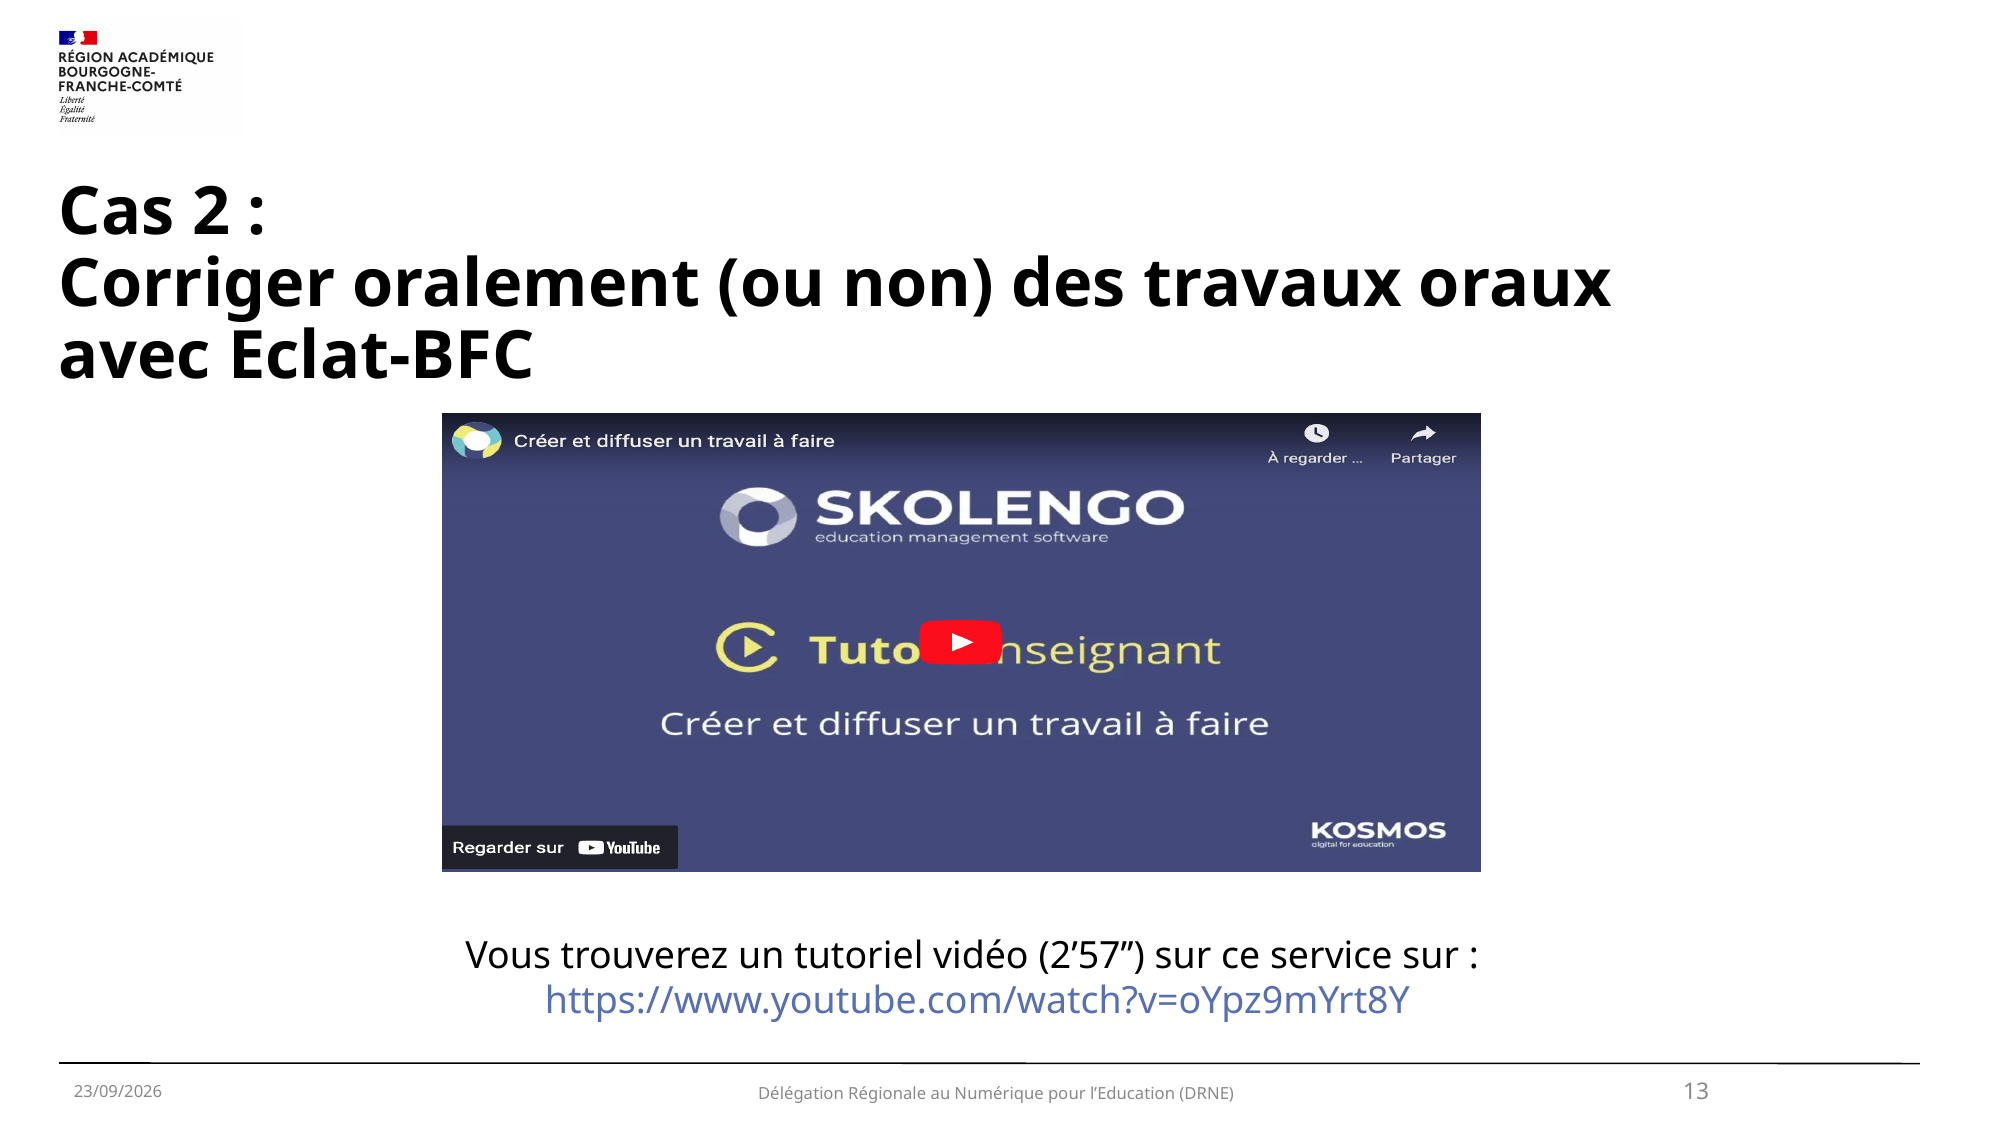

# Cas 2 : Corriger oralement (ou non) des travaux oraux avec Eclat-BFC
Vous trouverez un tutoriel vidéo (2’57’’) sur ce service sur :
https://www.youtube.com/watch?v=oYpz9mYrt8Y
Délégation Régionale au Numérique pour l’Education (DRNE)